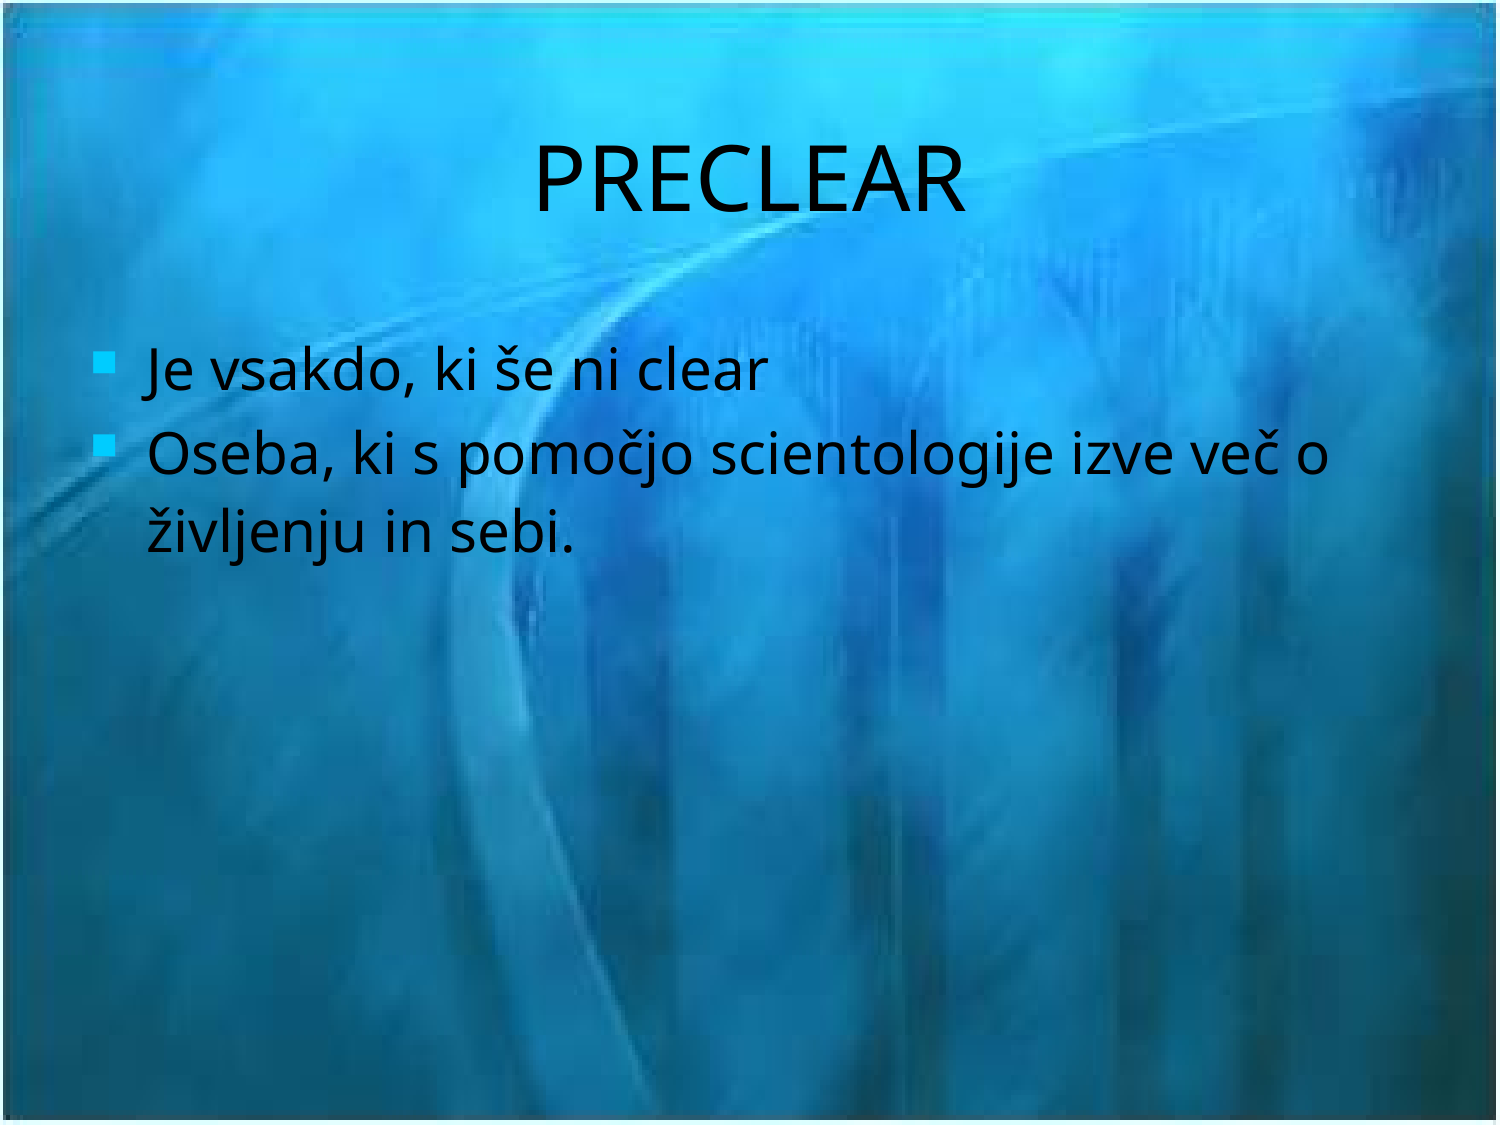

# PRECLEAR
Je vsakdo, ki še ni clear
Oseba, ki s pomočjo scientologije izve več o življenju in sebi.